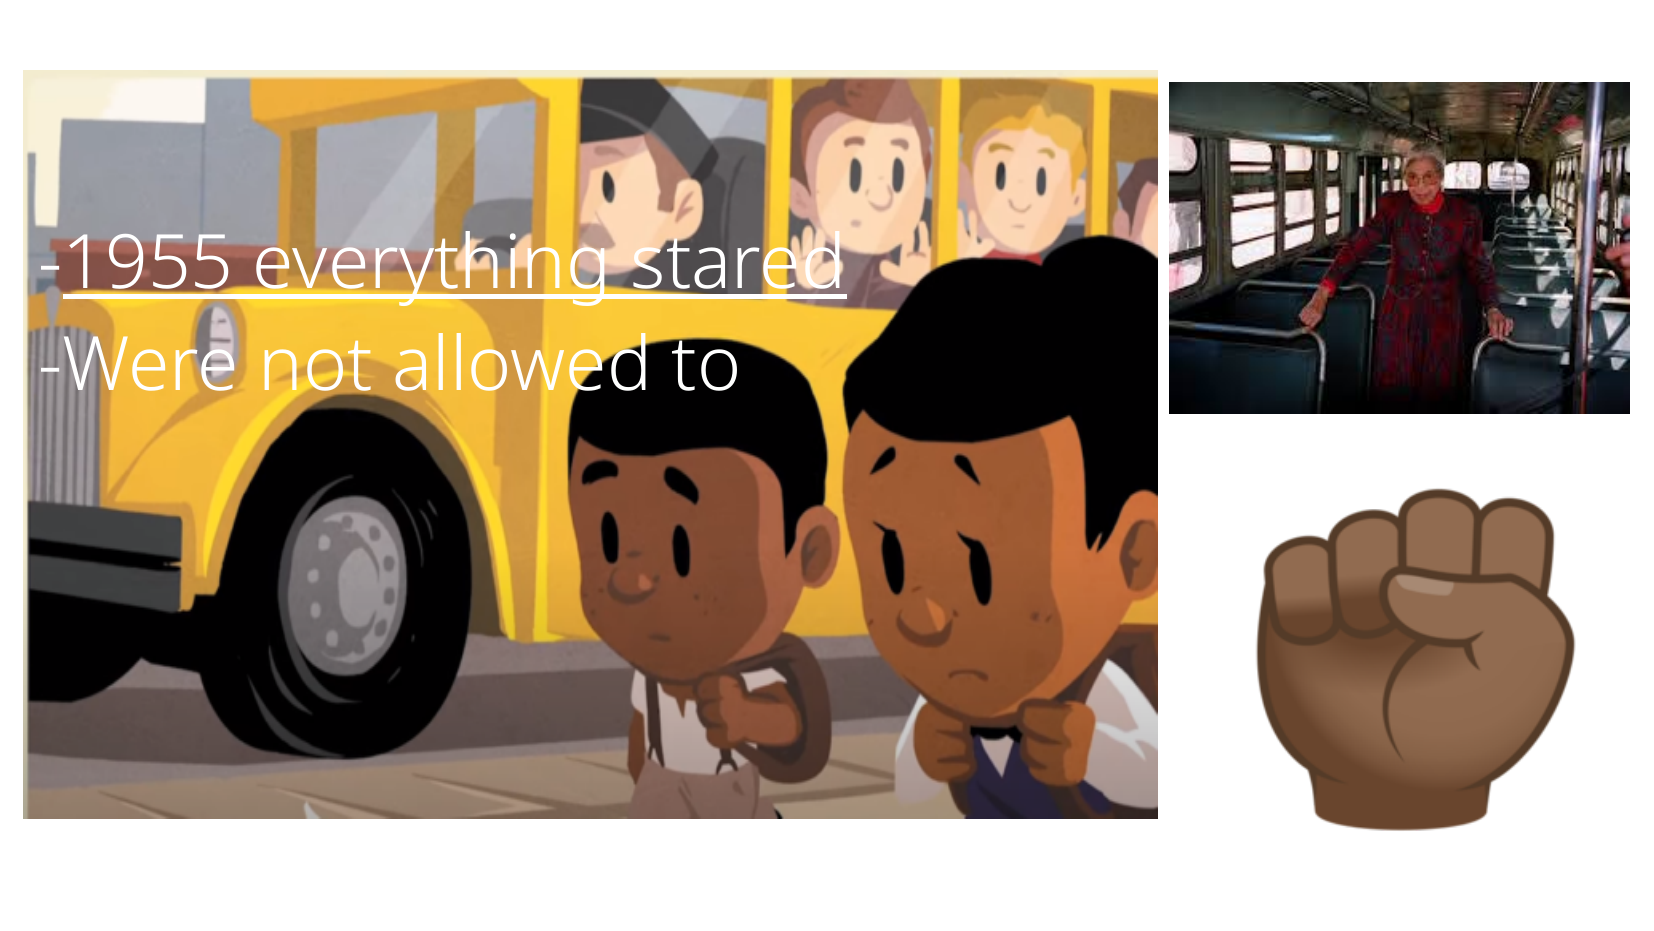

-1955 everything stared
-Were not allowed to